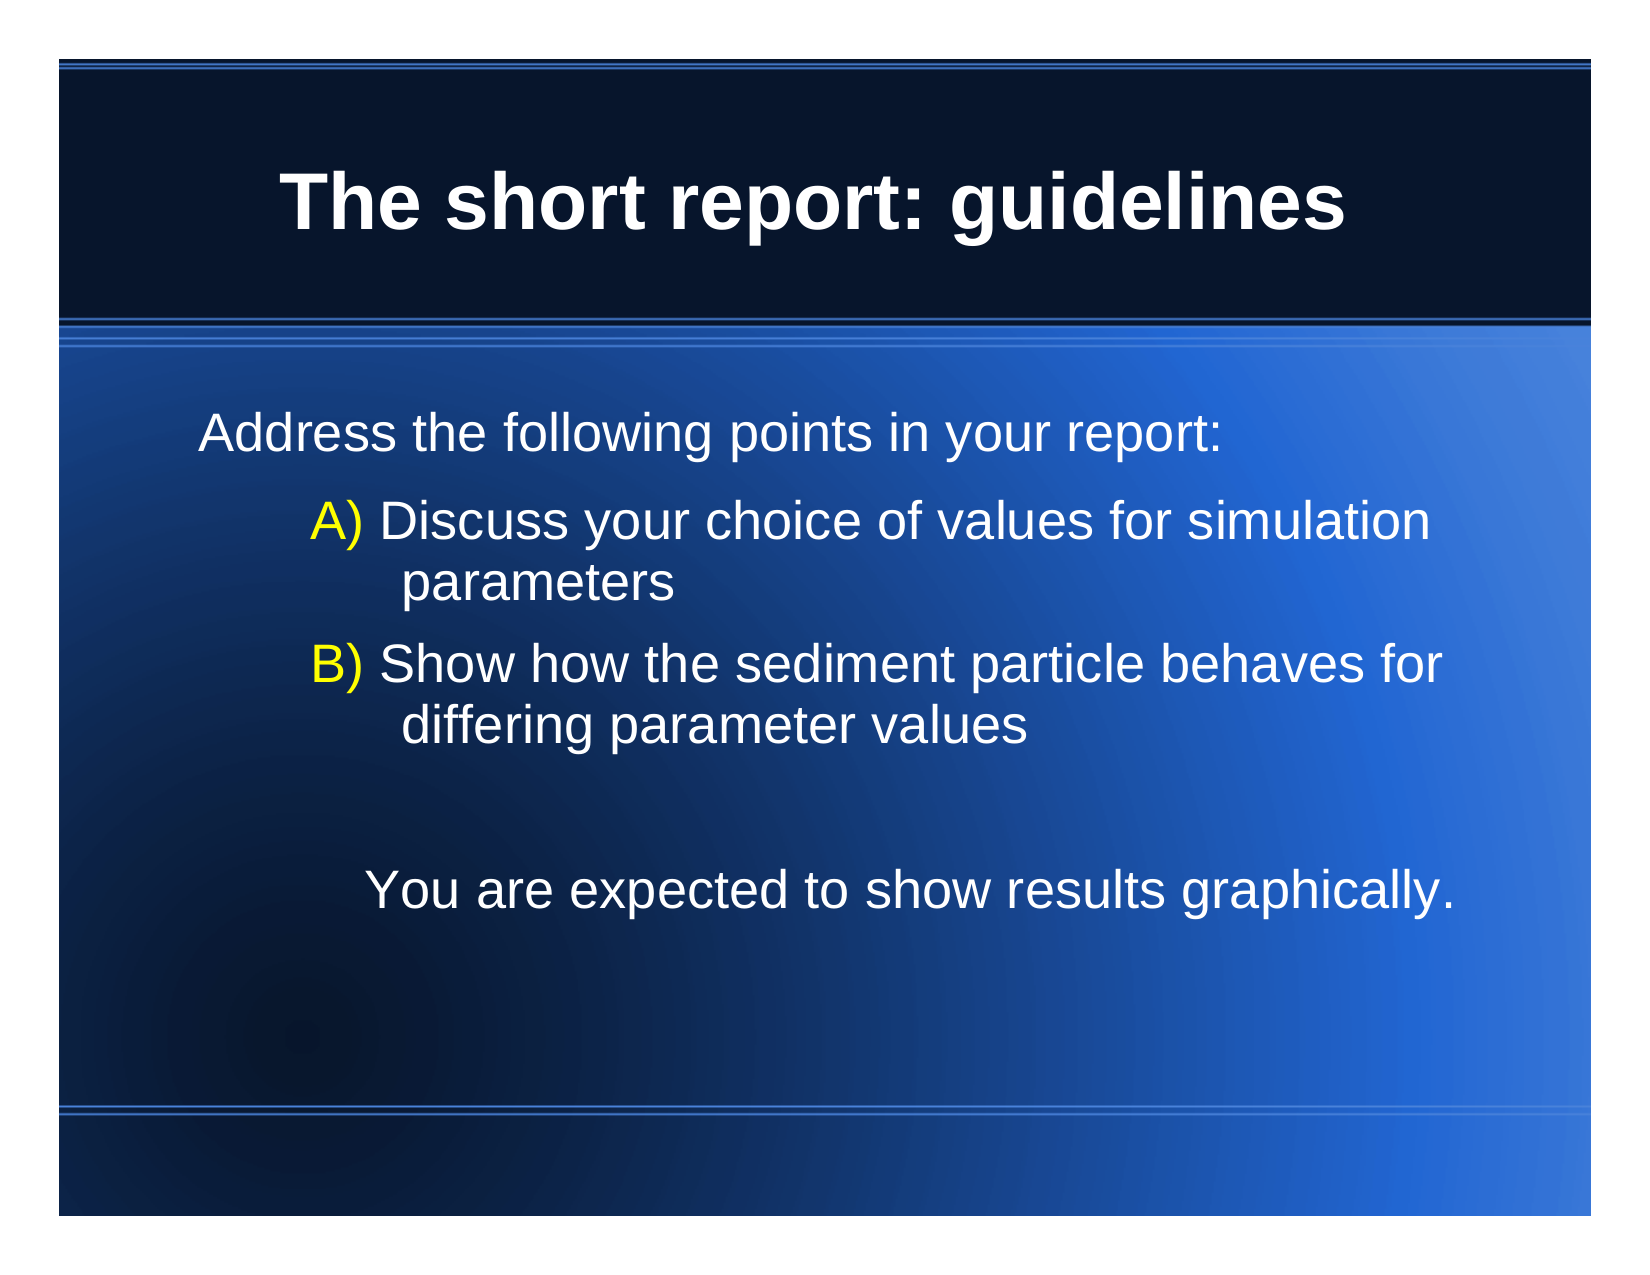

# The short report: guidelines
Address the following points in your report:
 Discuss your choice of values for simulation parameters
 Show how the sediment particle behaves for differing parameter values
You are expected to show results graphically.